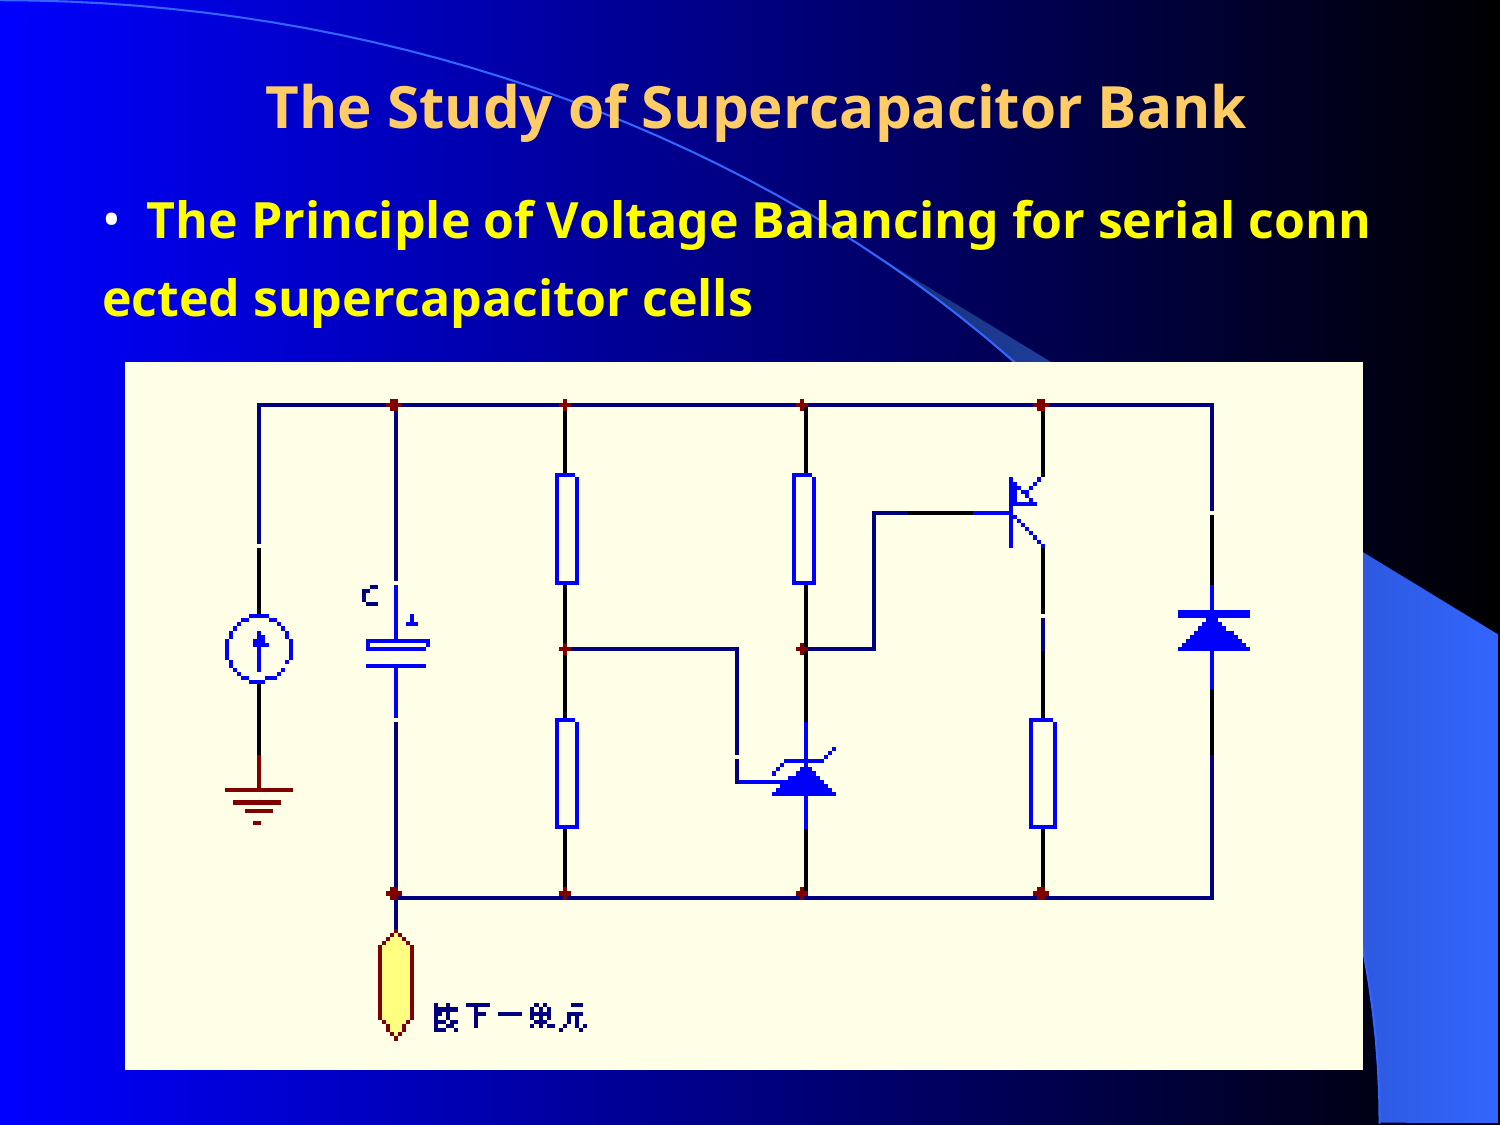

The Study of Supercapacitor Bank
 The Principle of Voltage Balancing for serial connected supercapacitor cells